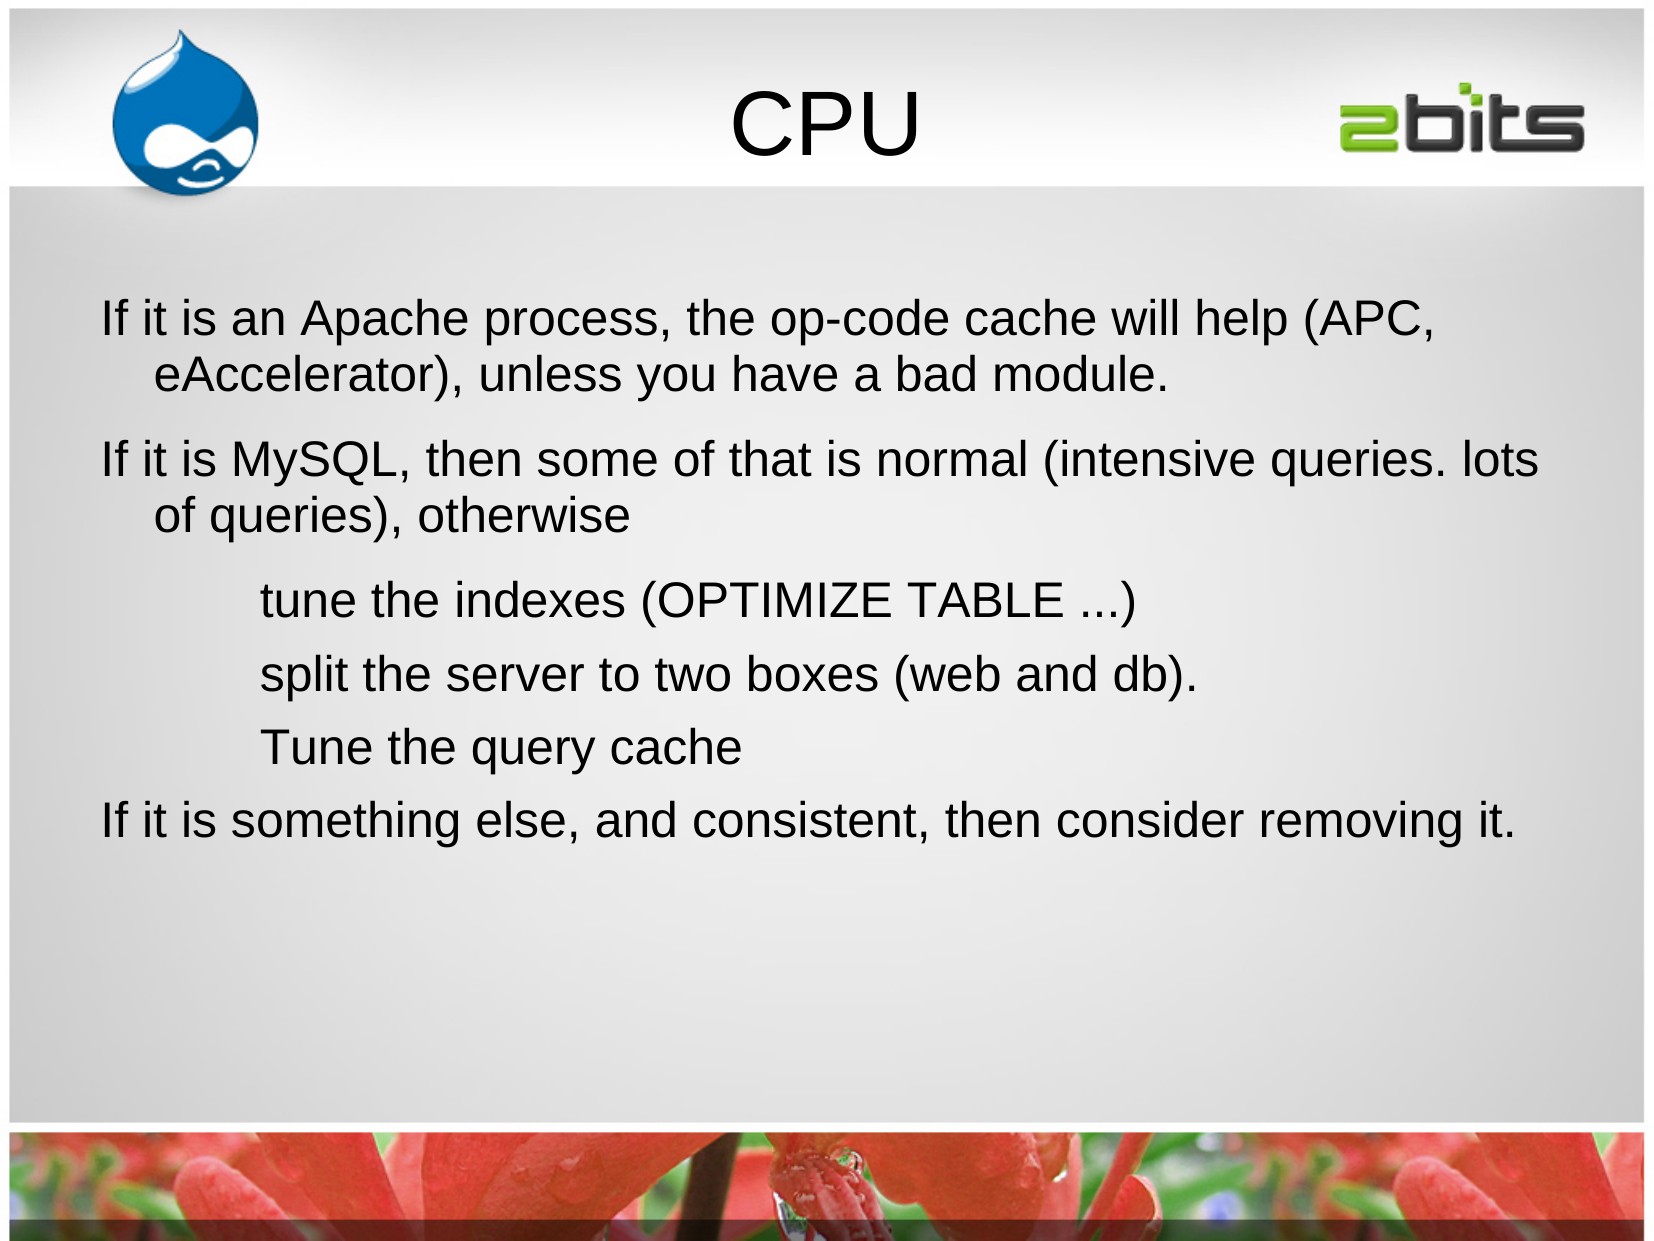

# CPU
If it is an Apache process, the op-code cache will help (APC, eAccelerator), unless you have a bad module.
If it is MySQL, then some of that is normal (intensive queries. lots of queries), otherwise
tune the indexes (OPTIMIZE TABLE ...)
split the server to two boxes (web and db).
Tune the query cache
If it is something else, and consistent, then consider removing it.